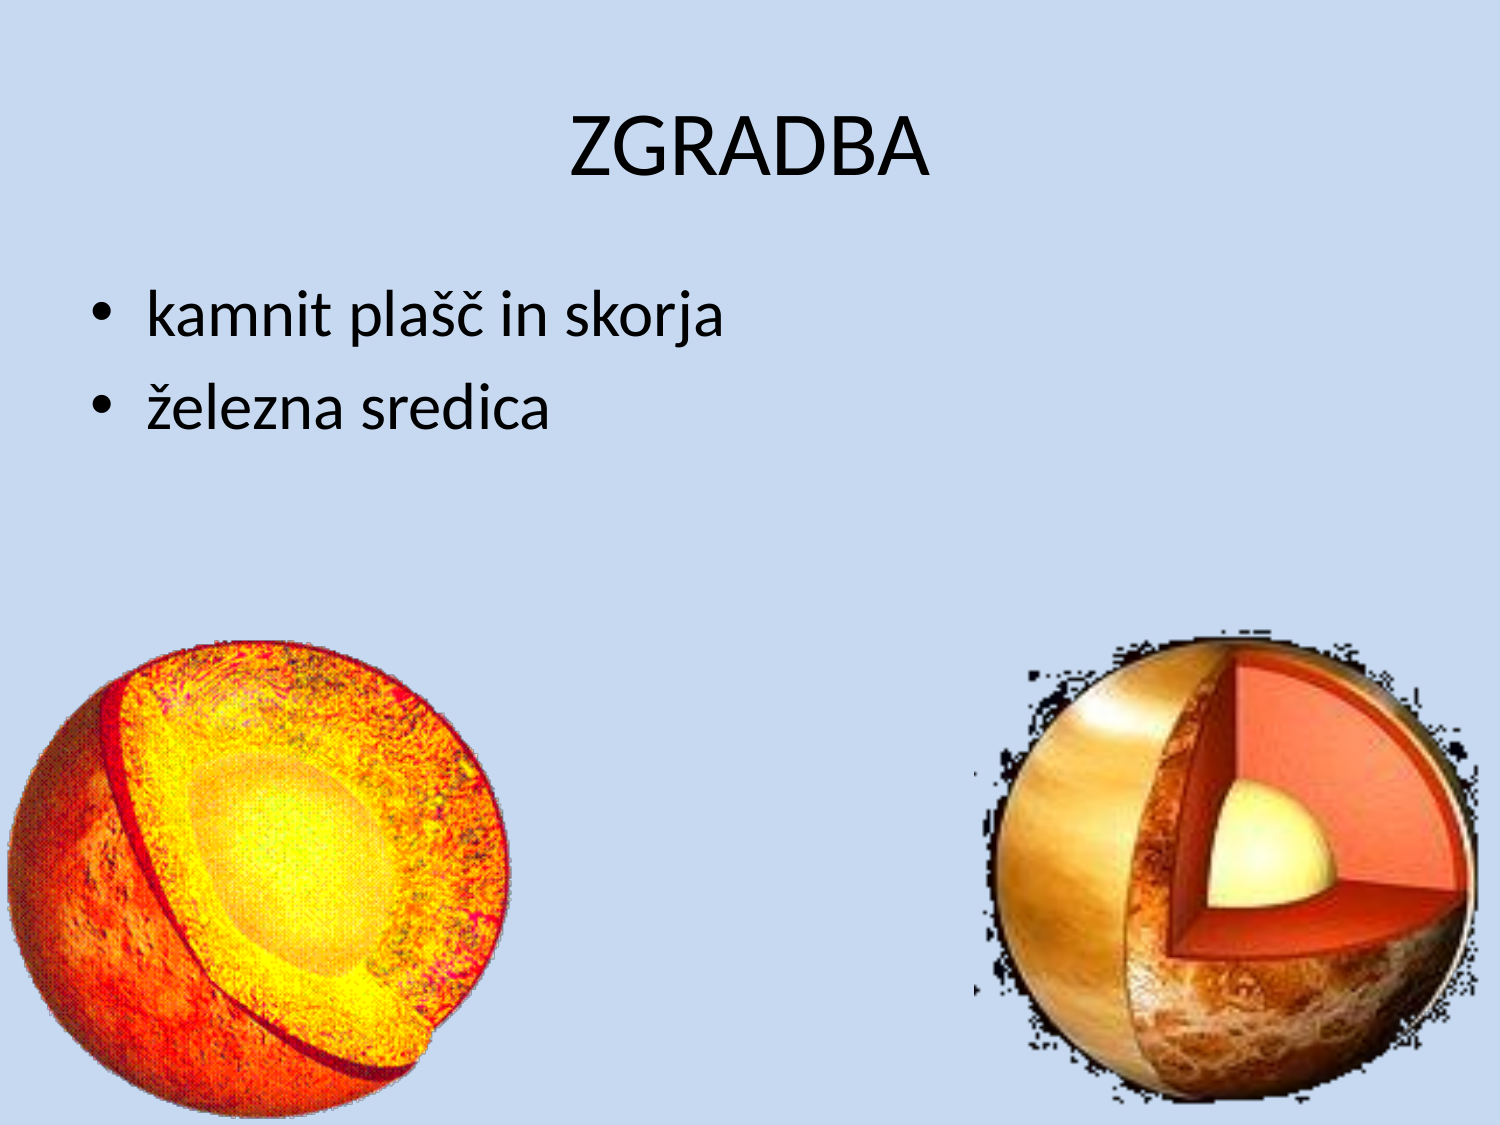

# ZGRADBA
kamnit plašč in skorja
železna sredica